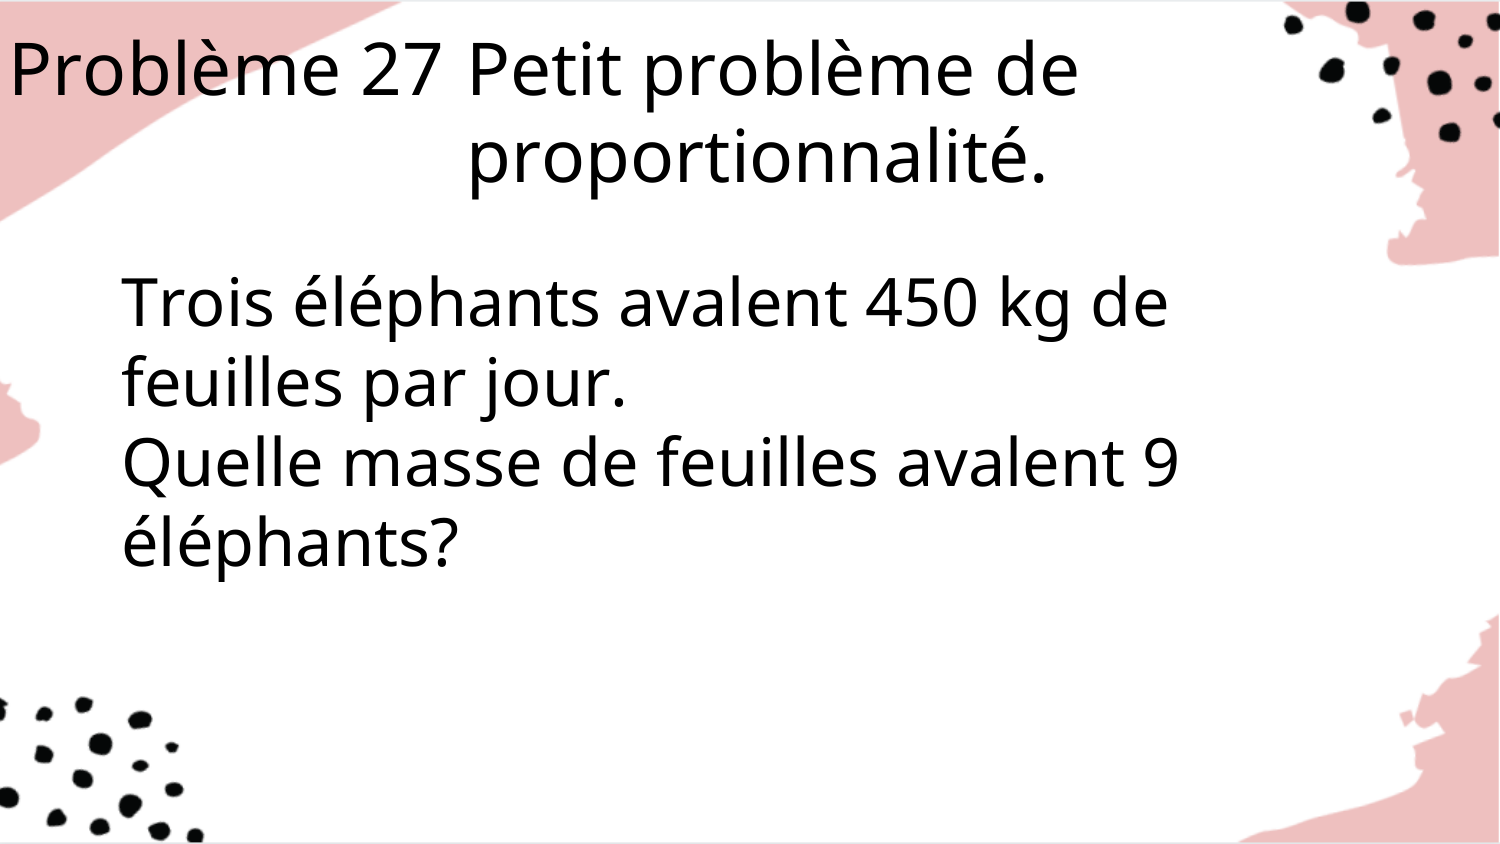

Problème 27
Petit problème de proportionnalité.
Trois éléphants avalent 450 kg de feuilles par jour.
Quelle masse de feuilles avalent 9 éléphants?